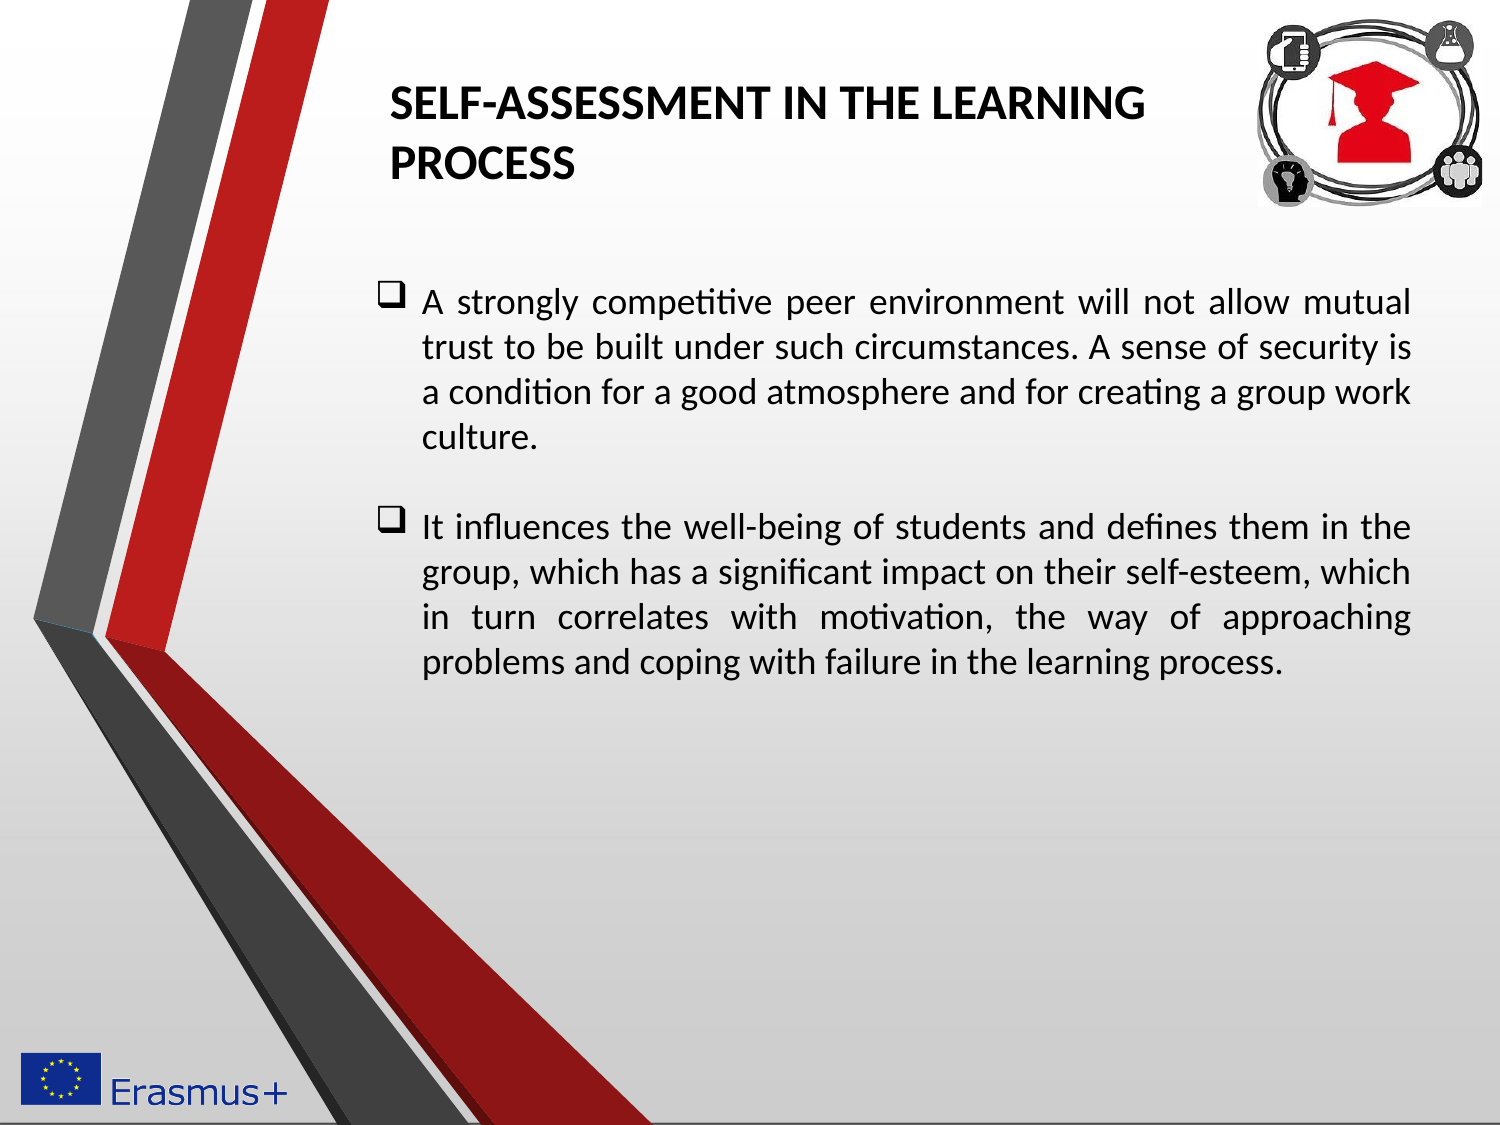

Self-assessment in the learning process
A strongly competitive peer environment will not allow mutual trust to be built under such circumstances. A sense of security is a condition for a good atmosphere and for creating a group work culture.
It influences the well-being of students and defines them in the group, which has a significant impact on their self-esteem, which in turn correlates with motivation, the way of approaching problems and coping with failure in the learning process.